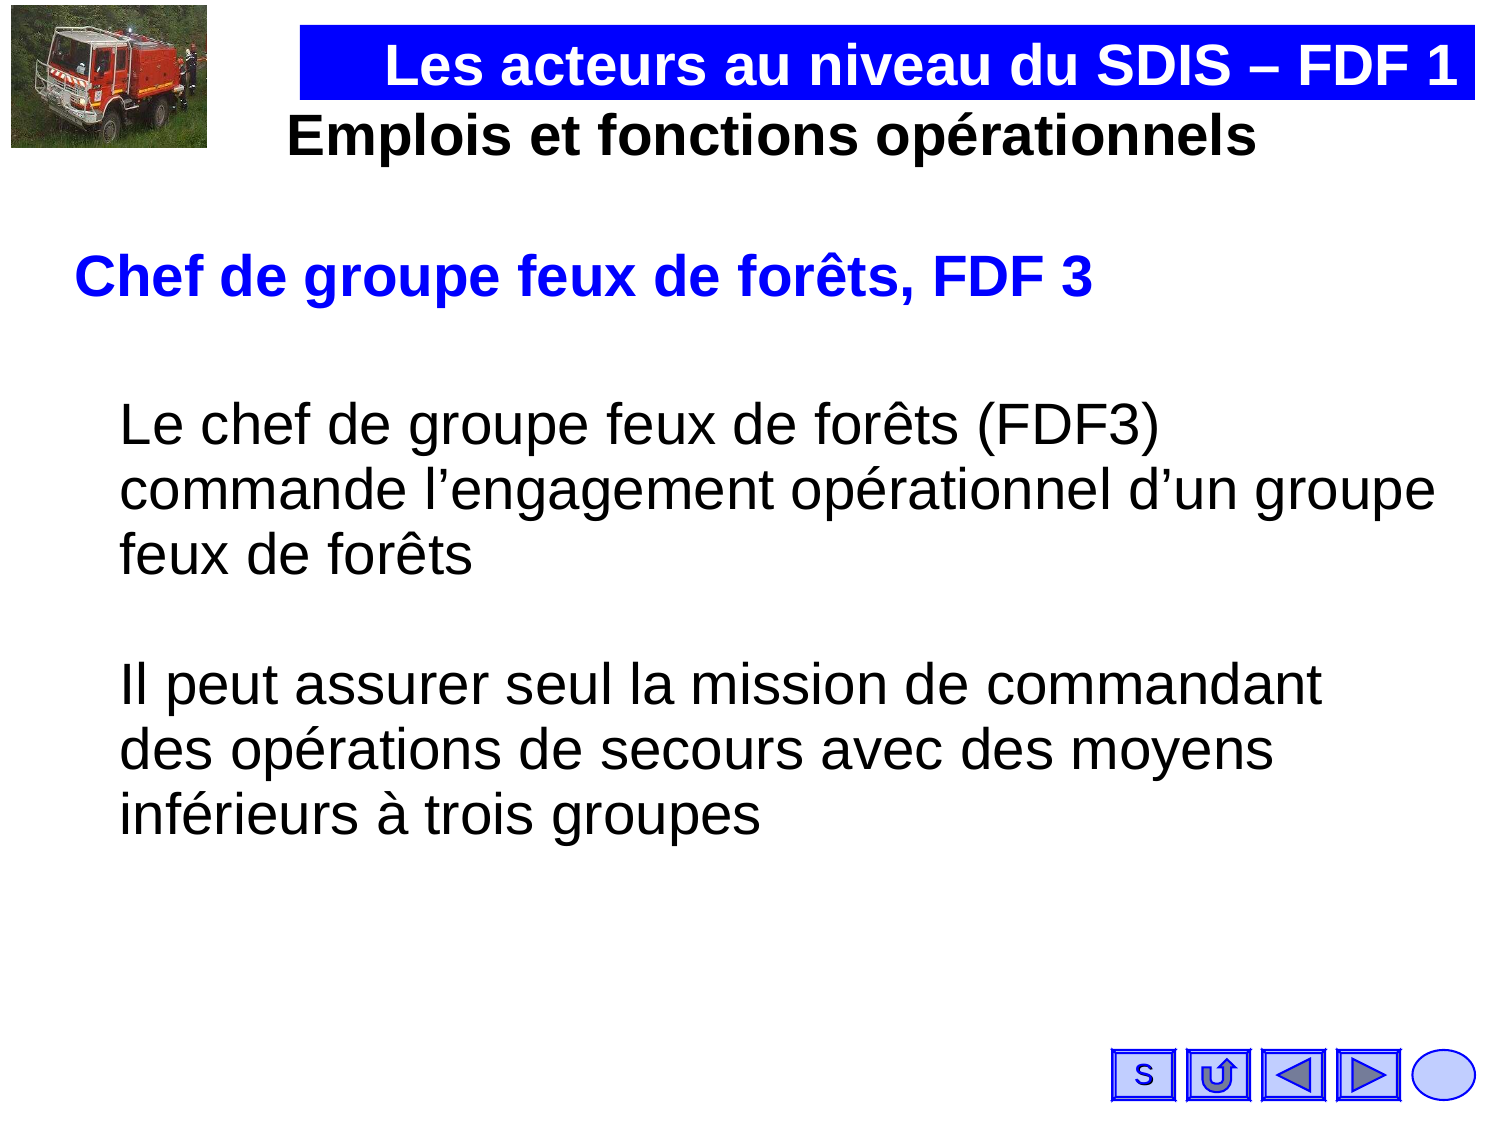

Les acteurs au niveau du SDIS – FDF 1
Emplois et fonctions opérationnels
Chef de groupe feux de forêts, FDF 3
Le chef de groupe feux de forêts (FDF3)
commande l’engagement opérationnel d’un groupe
feux de forêts
Il peut assurer seul la mission de commandant
des opérations de secours avec des moyens
inférieurs à trois groupes